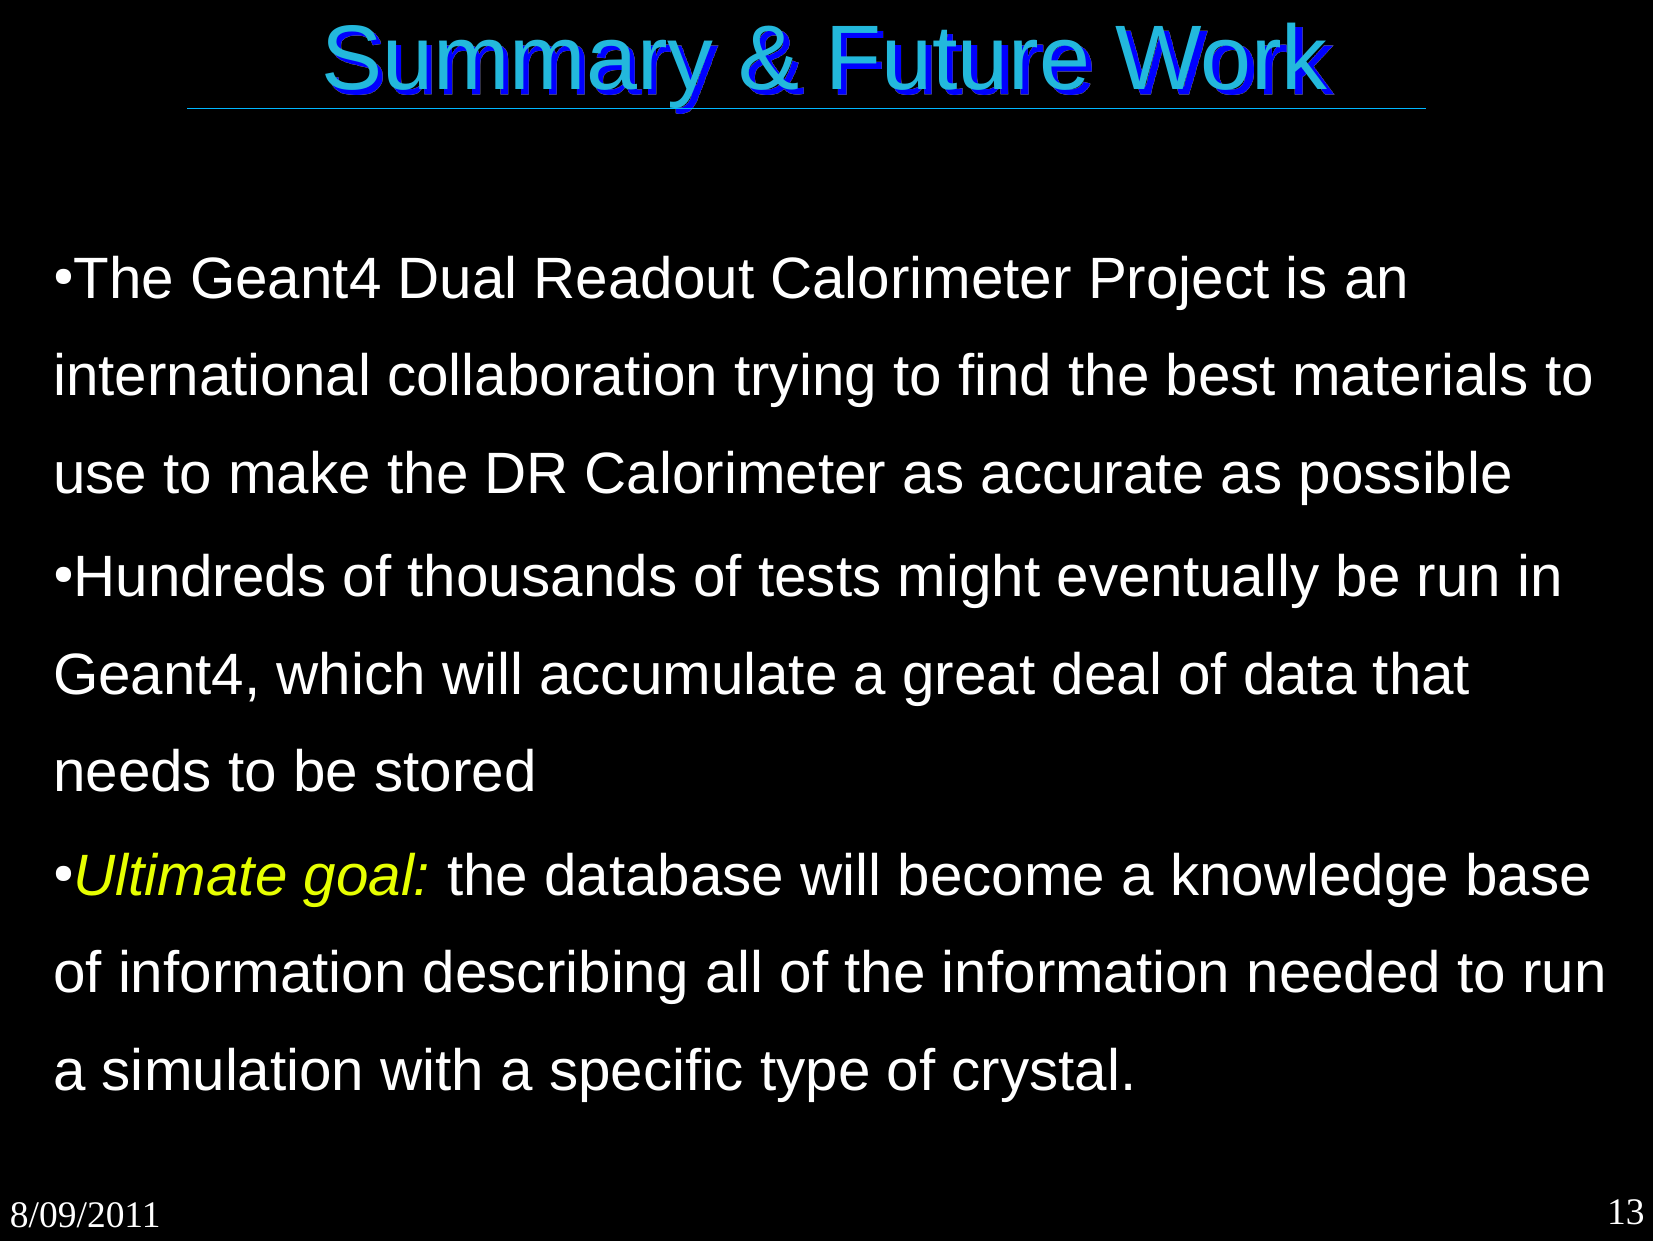

Summary & Future Work
The Geant4 Dual Readout Calorimeter Project is an international collaboration trying to find the best materials to use to make the DR Calorimeter as accurate as possible
Hundreds of thousands of tests might eventually be run in Geant4, which will accumulate a great deal of data that needs to be stored
Ultimate goal: the database will become a knowledge base of information describing all of the information needed to run a simulation with a specific type of crystal.
13
8/09/2011